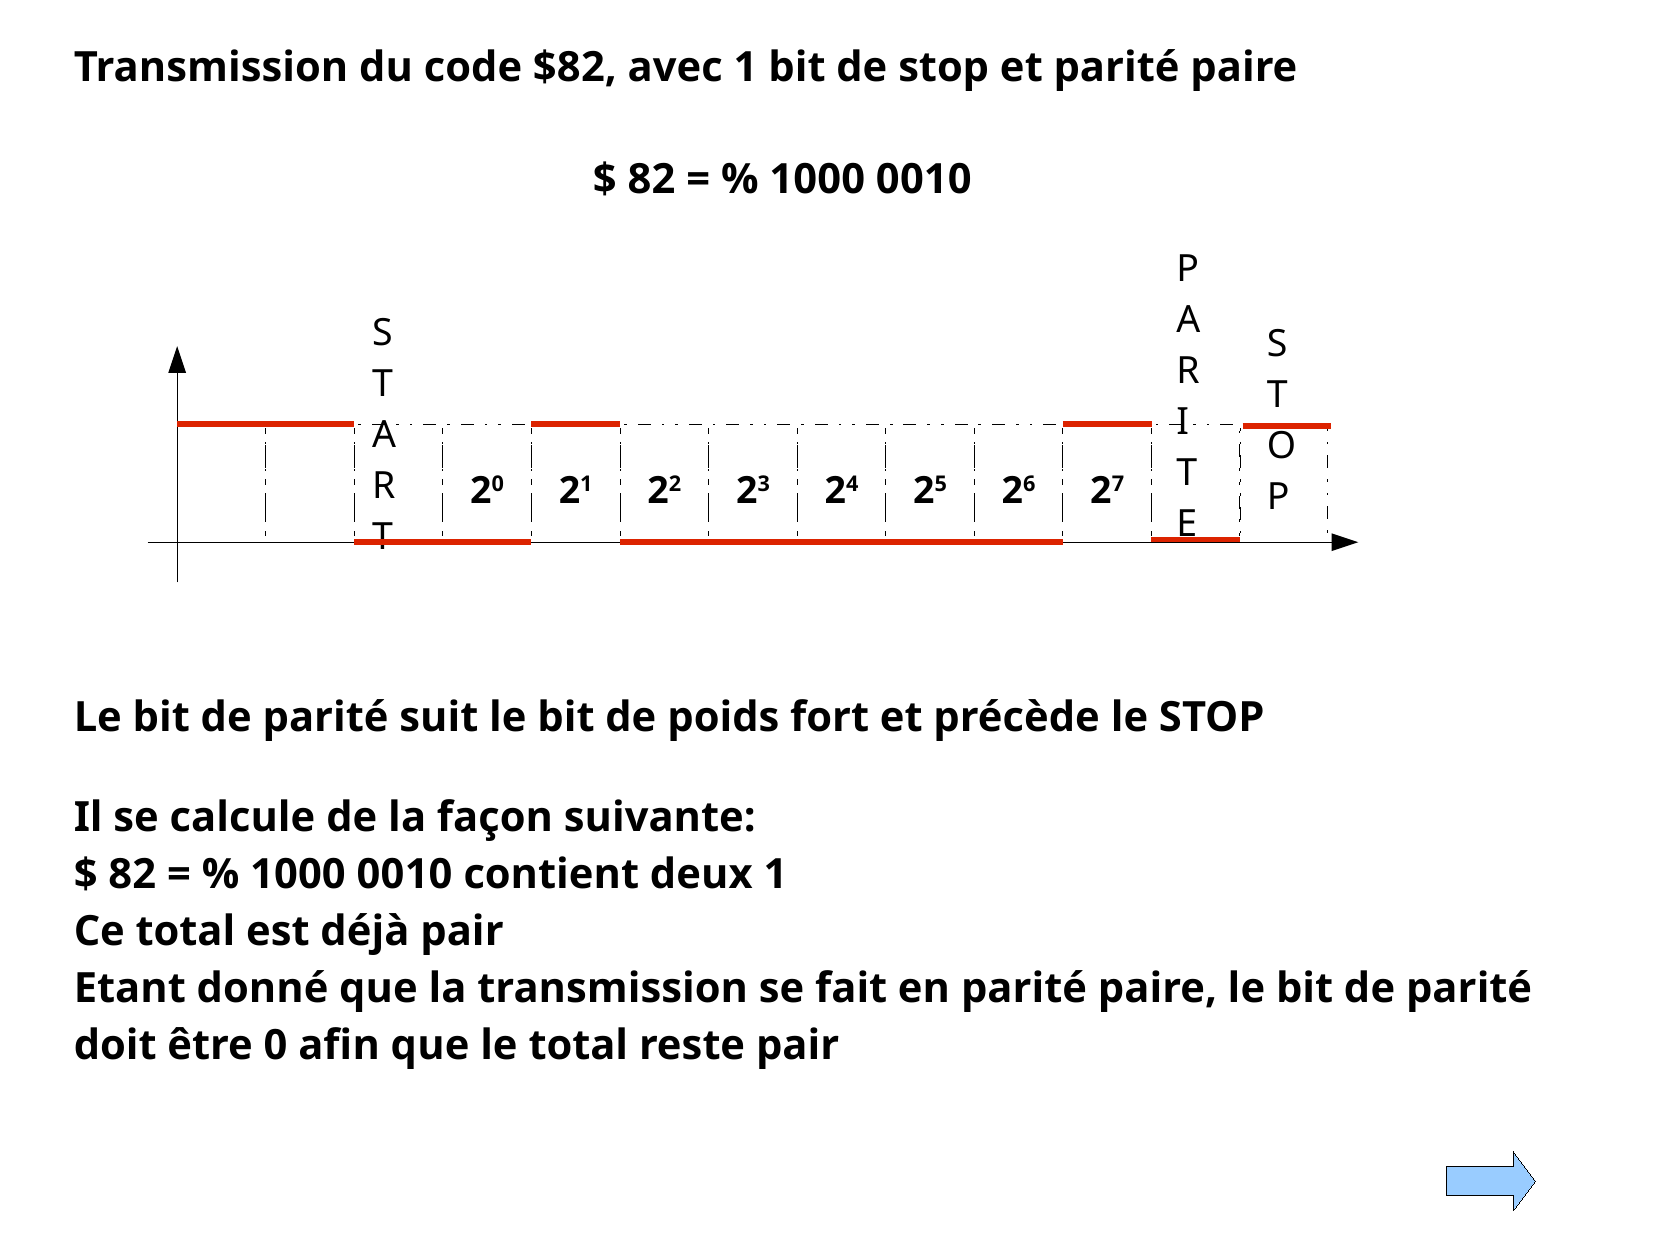

Transmission du code $82, avec 1 bit de stop et parité paire
$ 82 = % 1000 0010
PARITE
START
STOP
20
21
22
23
24
25
26
27
Le bit de parité suit le bit de poids fort et précède le STOP
Il se calcule de la façon suivante:
$ 82 = % 1000 0010 contient deux 1
Ce total est déjà pair
Etant donné que la transmission se fait en parité paire, le bit de parité doit être 0 afin que le total reste pair